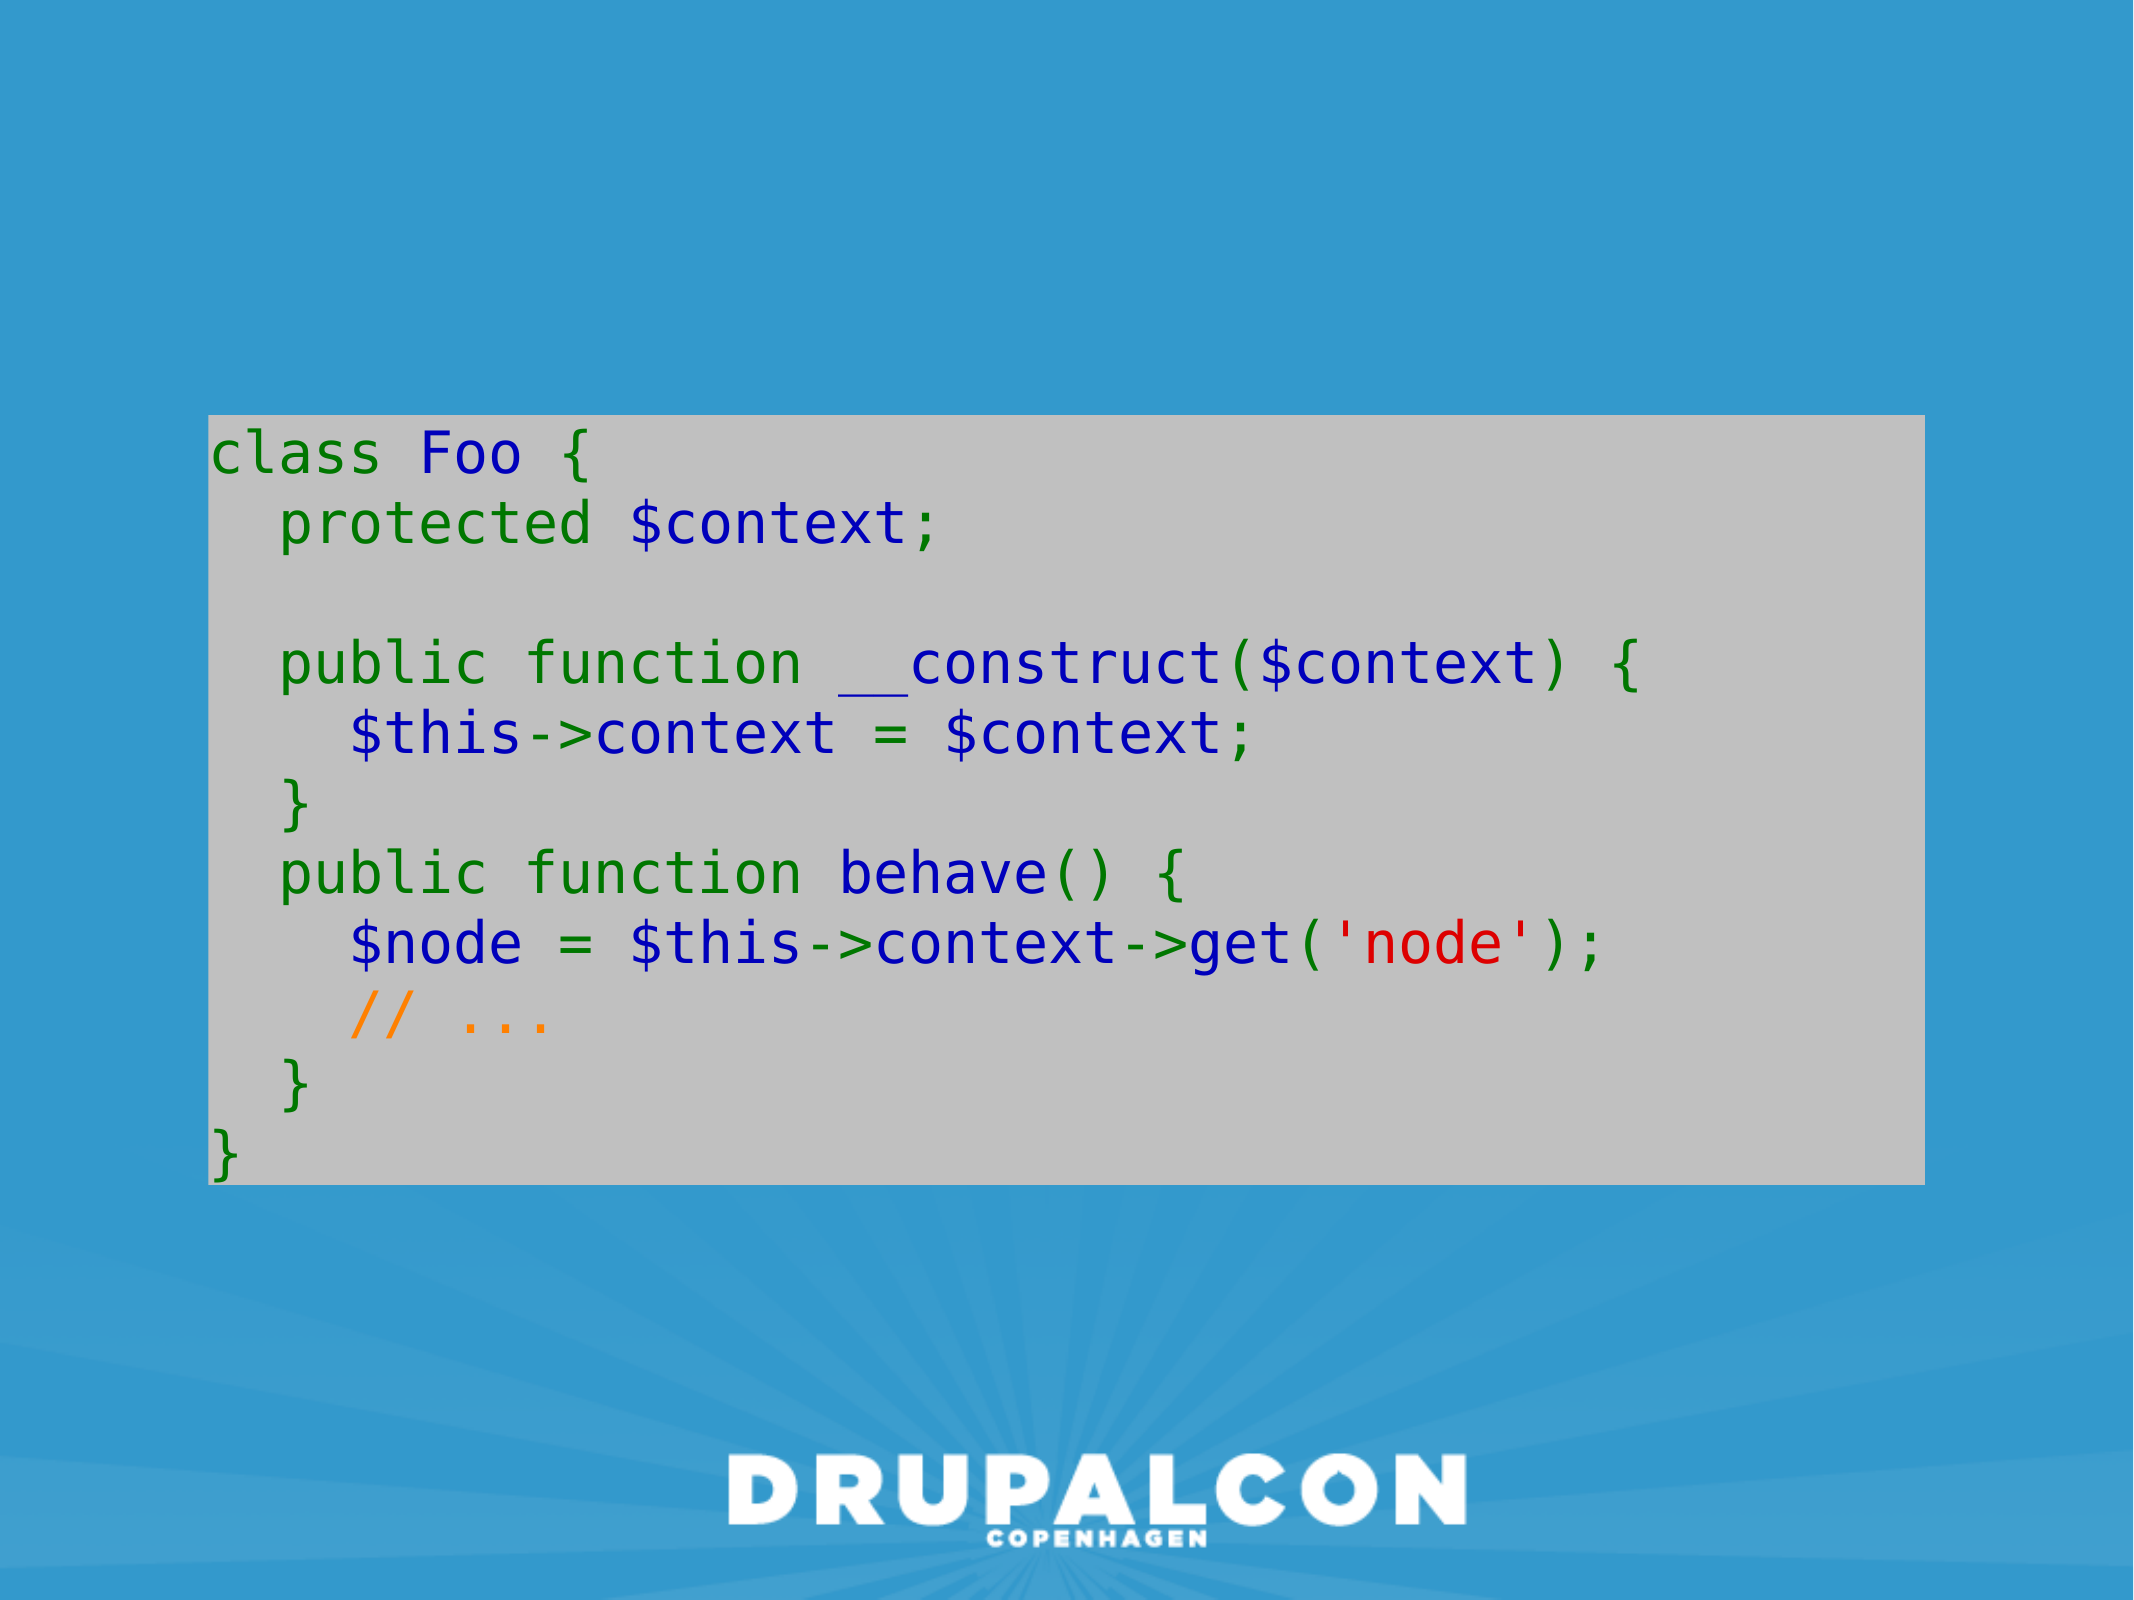

# class Foo {   protected $context;   public function __construct($context) {     $this->context = $context;   }   public function behave() {     $node = $this->context->get('node');     // ...   } }